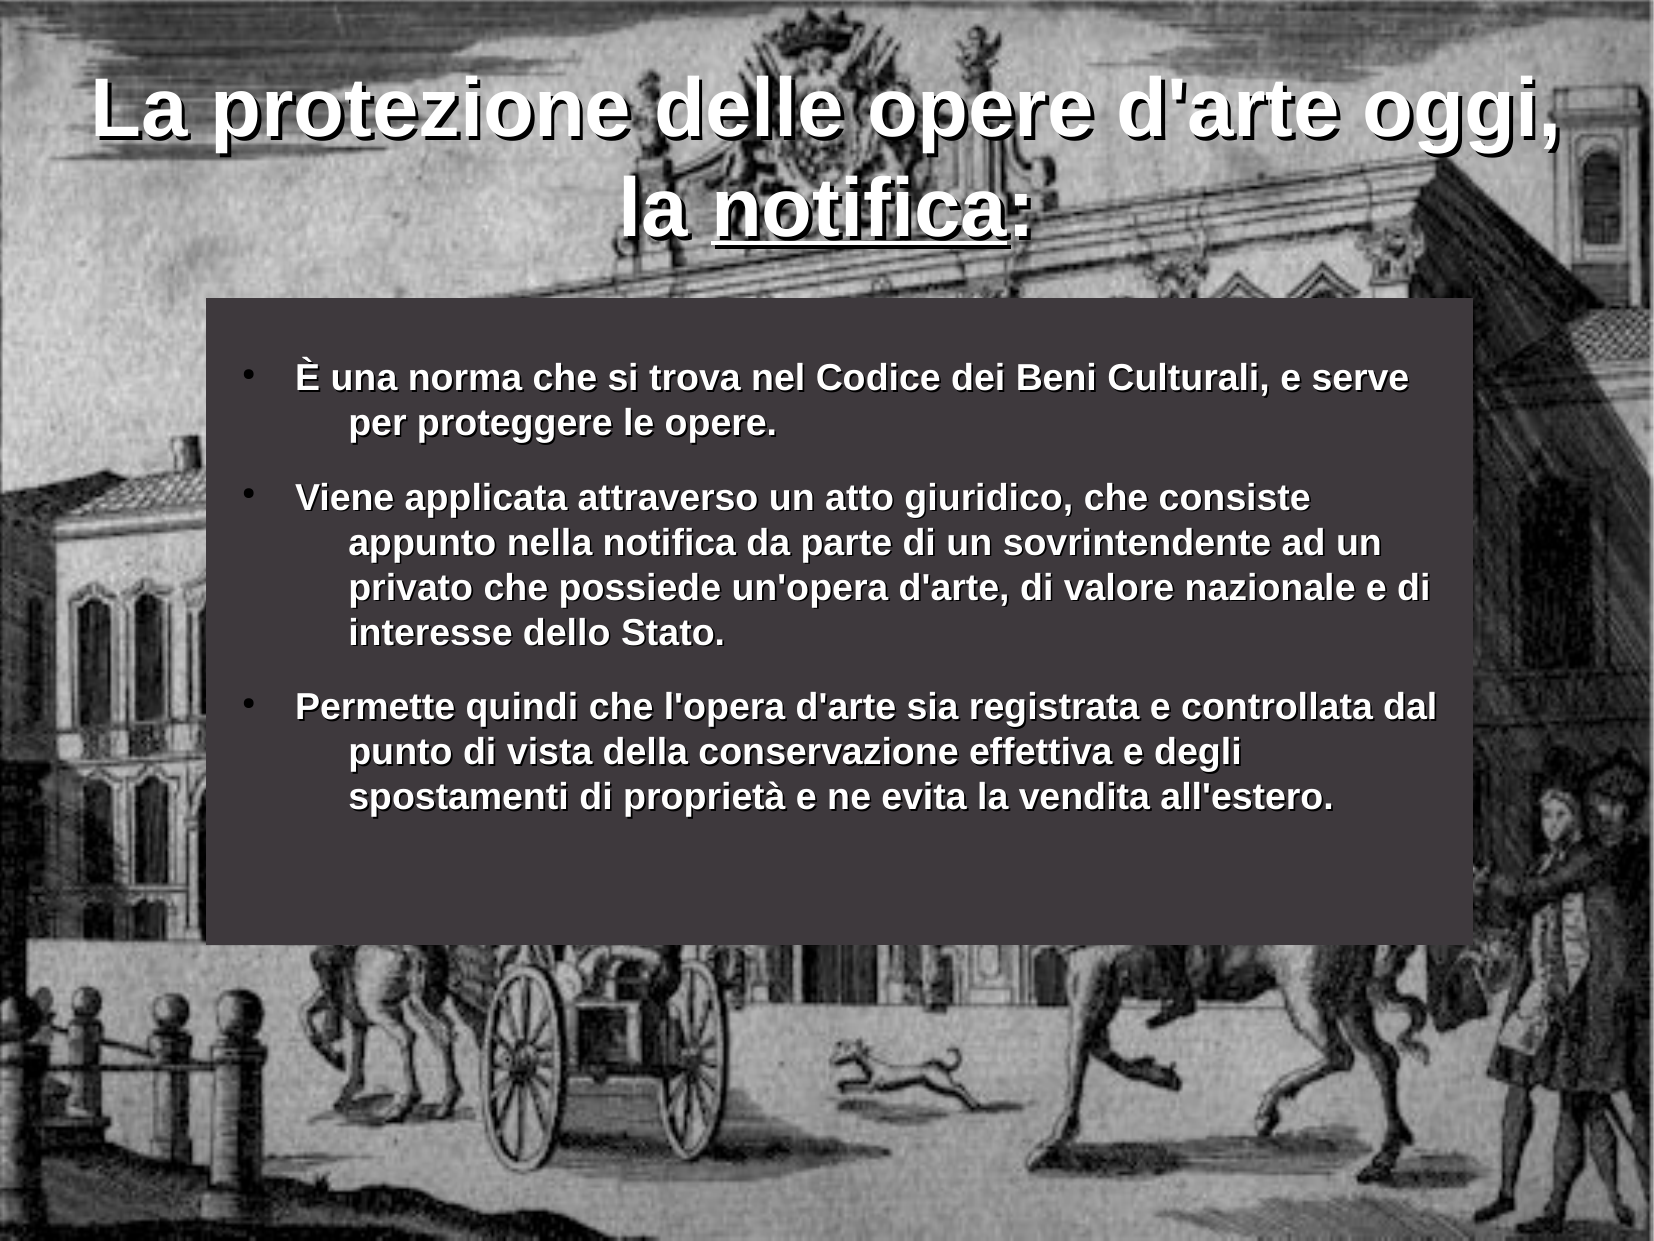

# La protezione delle opere d'arte oggi, la notifica:
È una norma che si trova nel Codice dei Beni Culturali, e serve per proteggere le opere.
Viene applicata attraverso un atto giuridico, che consiste appunto nella notifica da parte di un sovrintendente ad un privato che possiede un'opera d'arte, di valore nazionale e di interesse dello Stato.
Permette quindi che l'opera d'arte sia registrata e controllata dal punto di vista della conservazione effettiva e degli spostamenti di proprietà e ne evita la vendita all'estero.